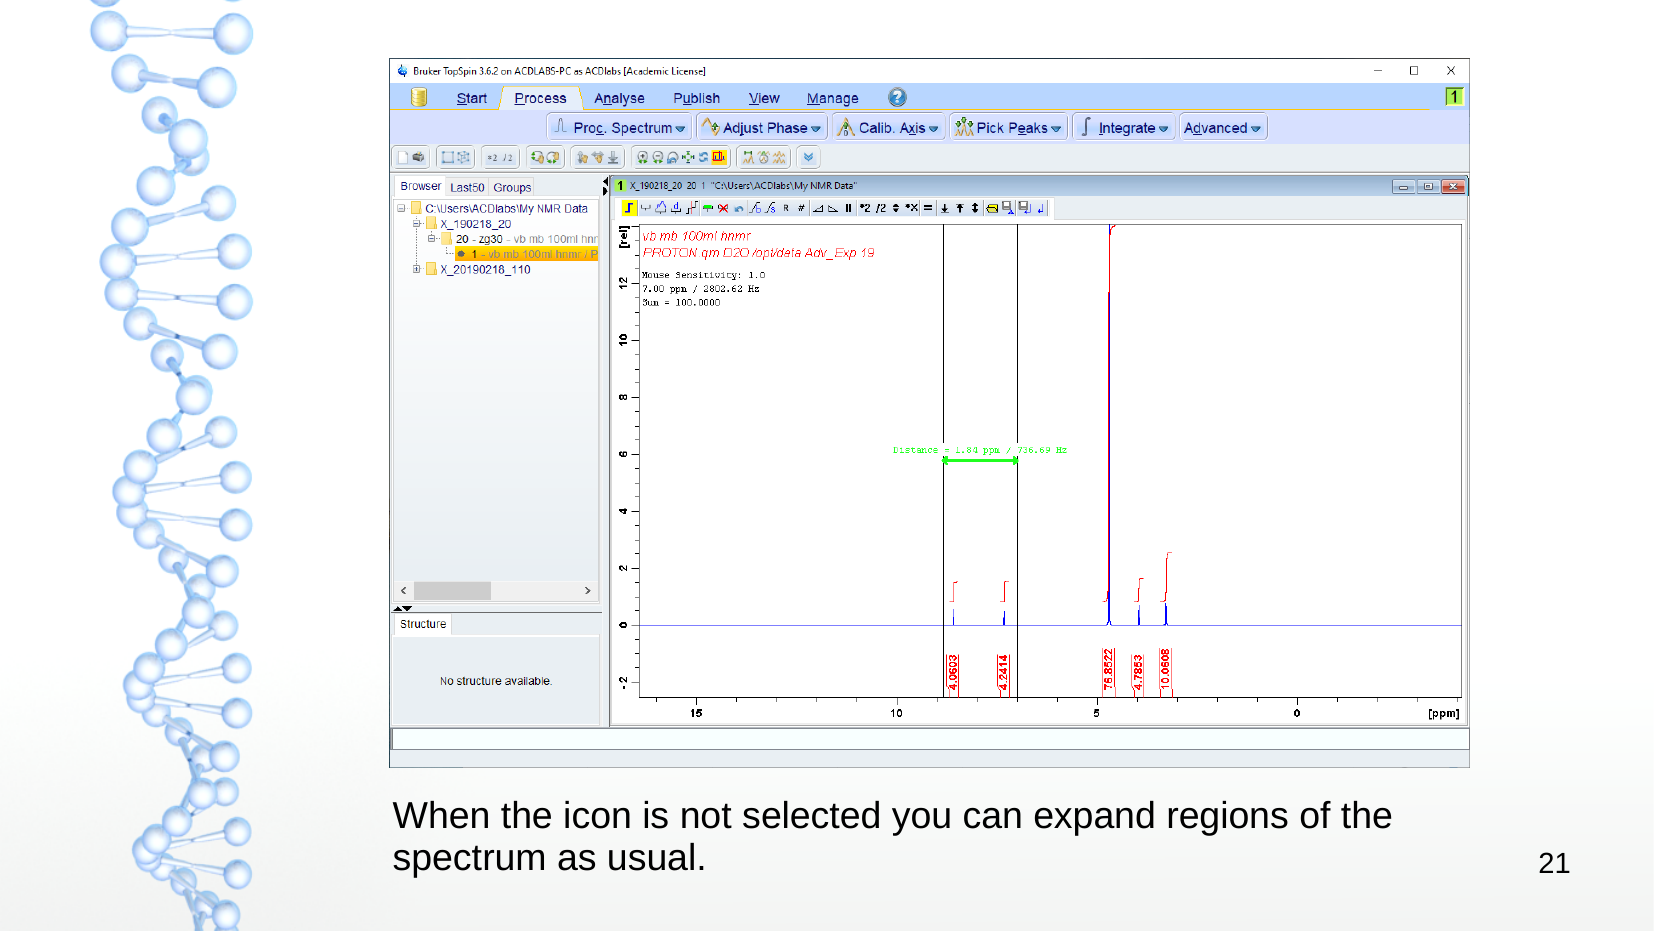

When the icon is not selected you can expand regions of the
spectrum as usual.
21